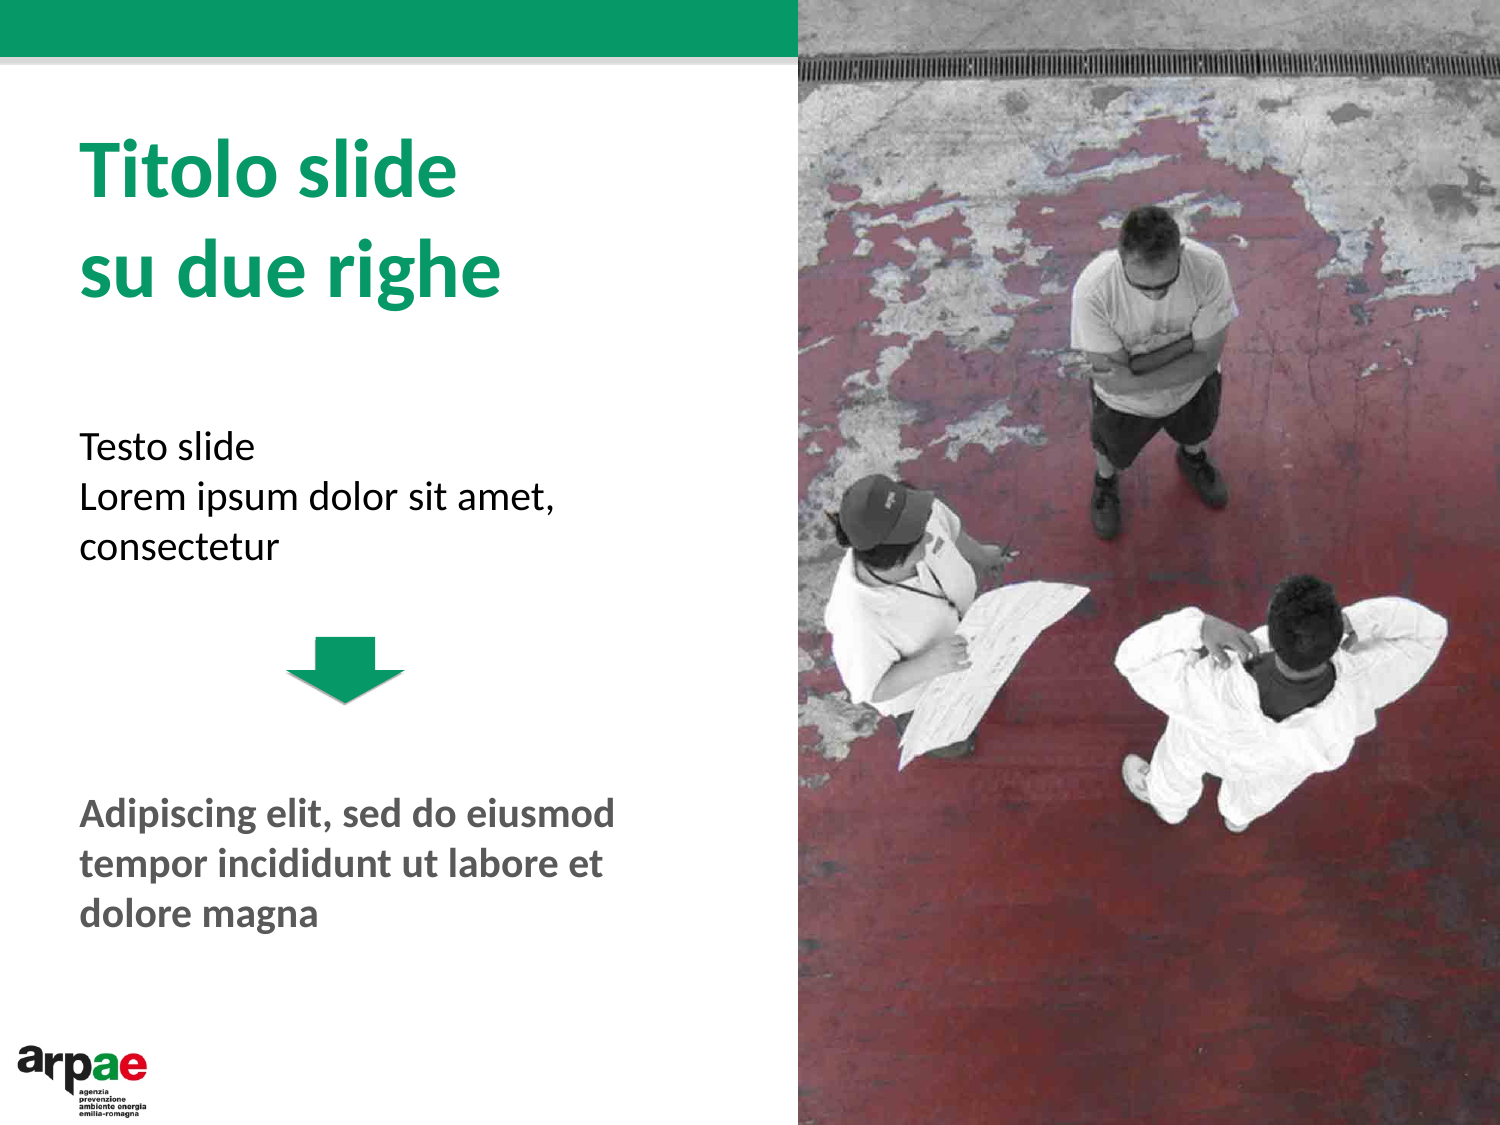

# Titolo slide su due righe
Testo slide
Lorem ipsum dolor sit amet, consectetur
Adipiscing elit, sed do eiusmod tempor incididunt ut labore et dolore magna